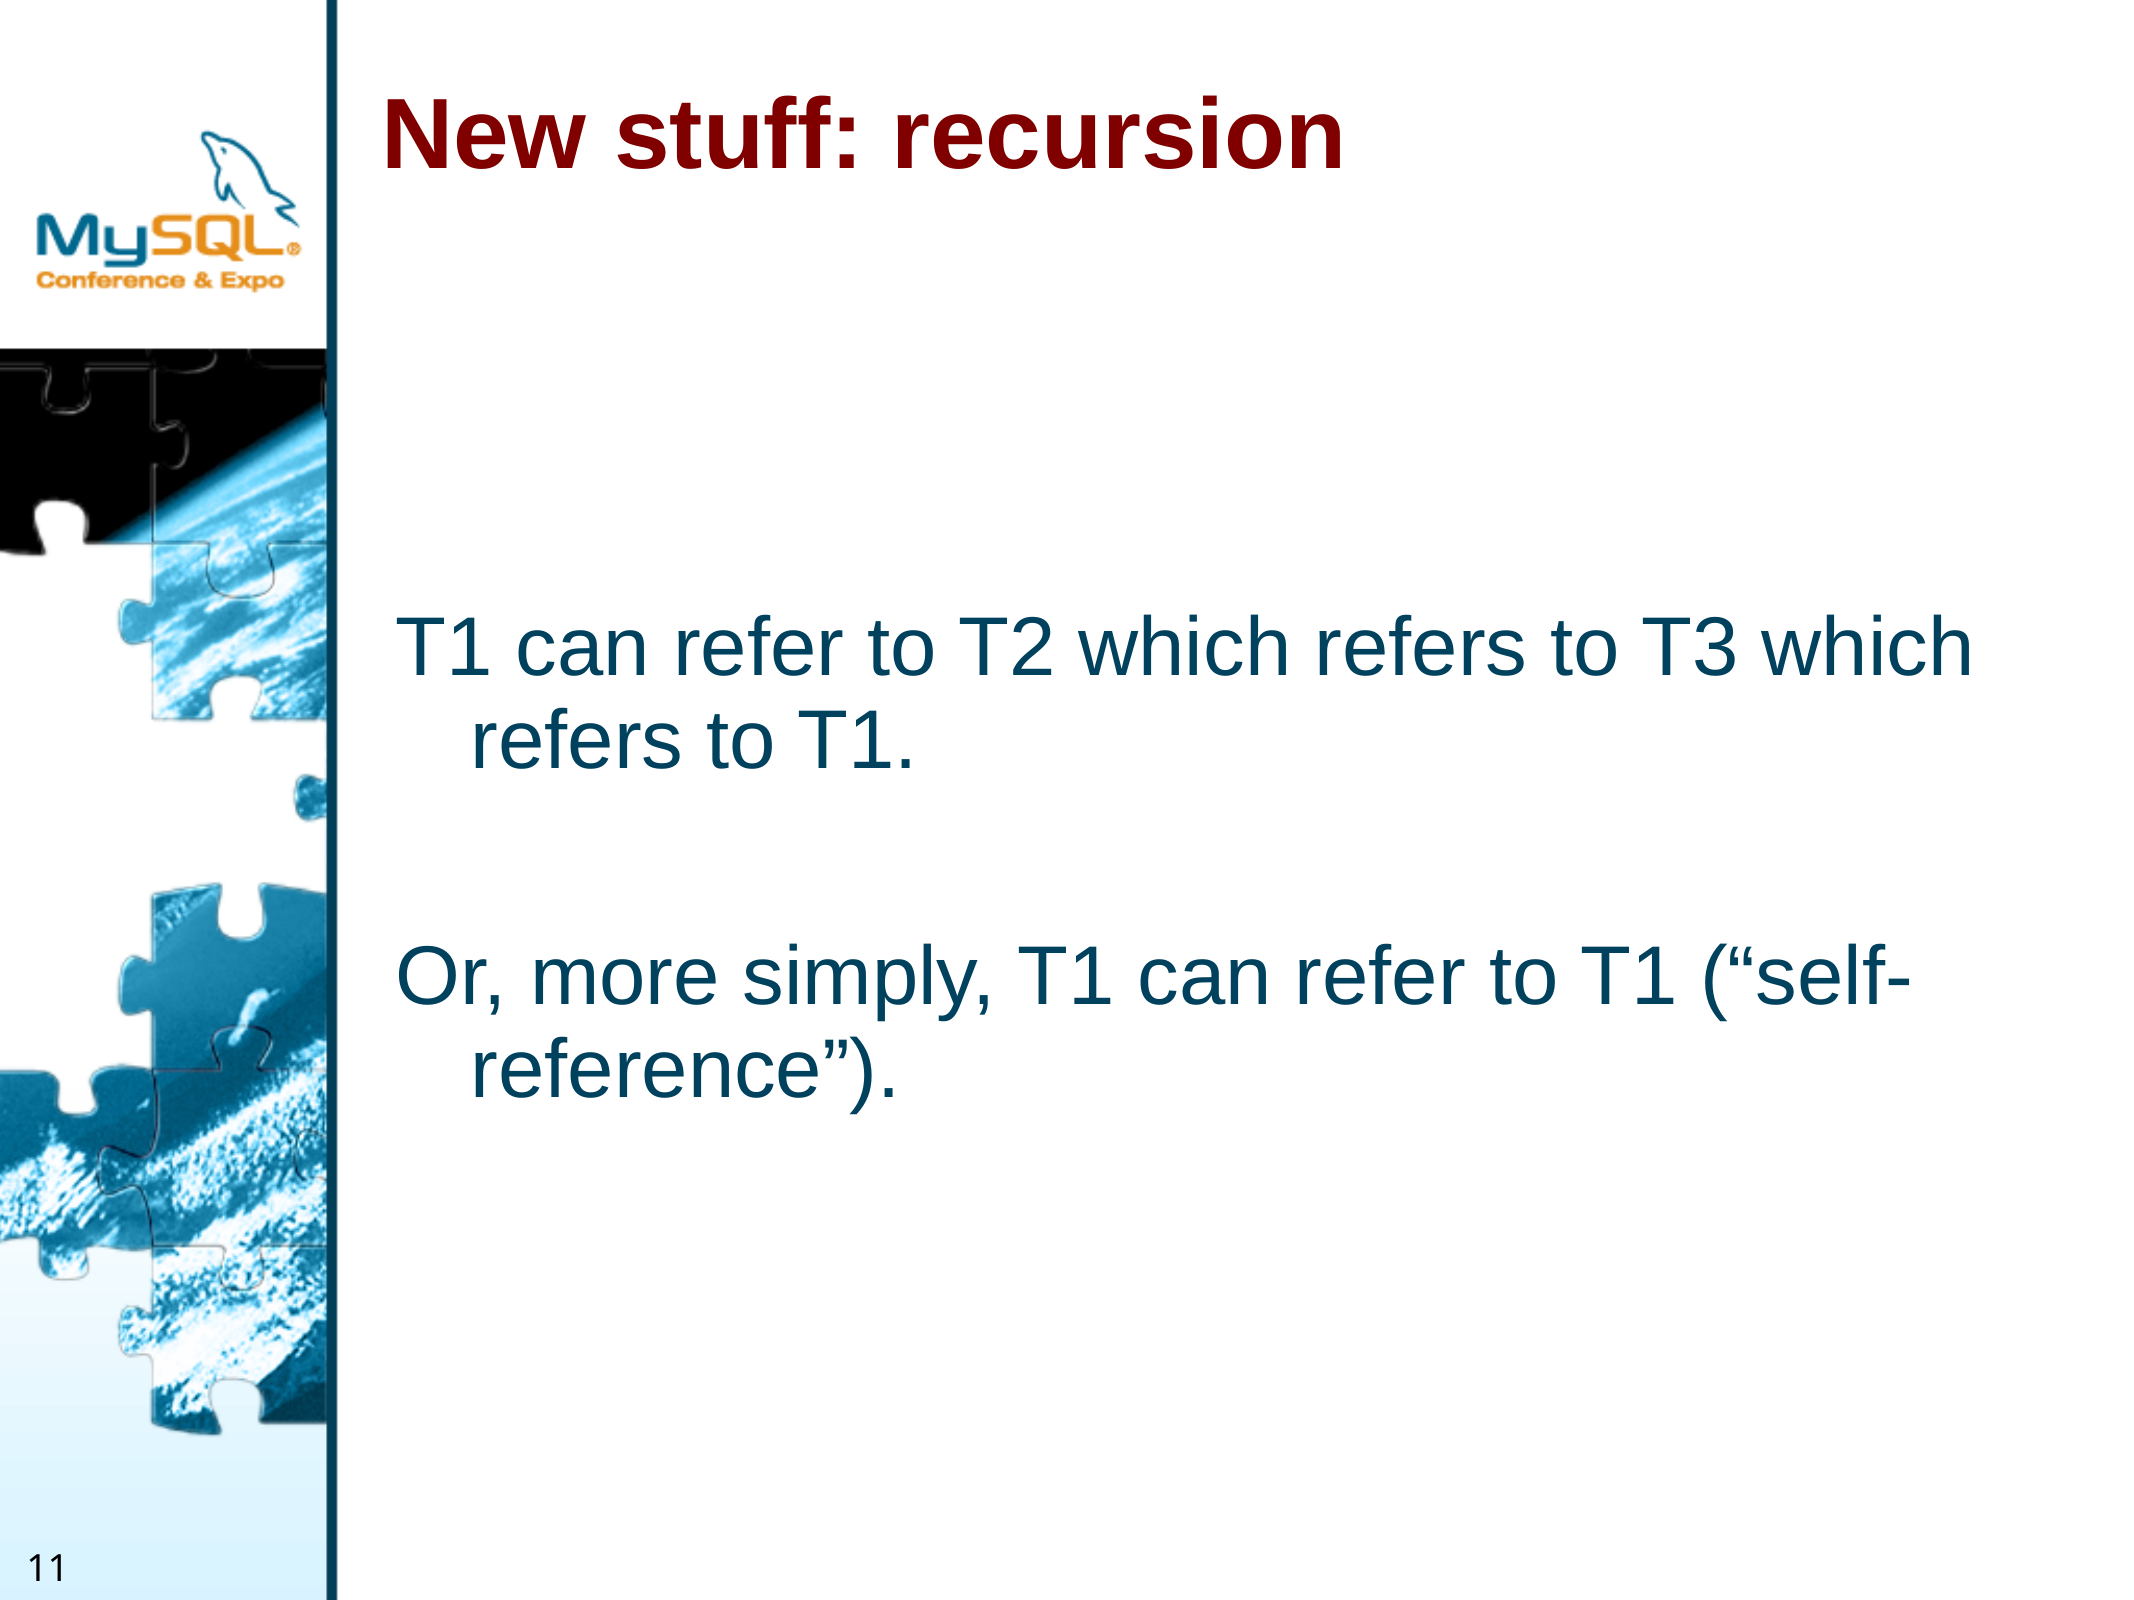

# New stuff: recursion
T1 can refer to T2 which refers to T3 which refers to T1.
Or, more simply, T1 can refer to T1 (“self-reference”).